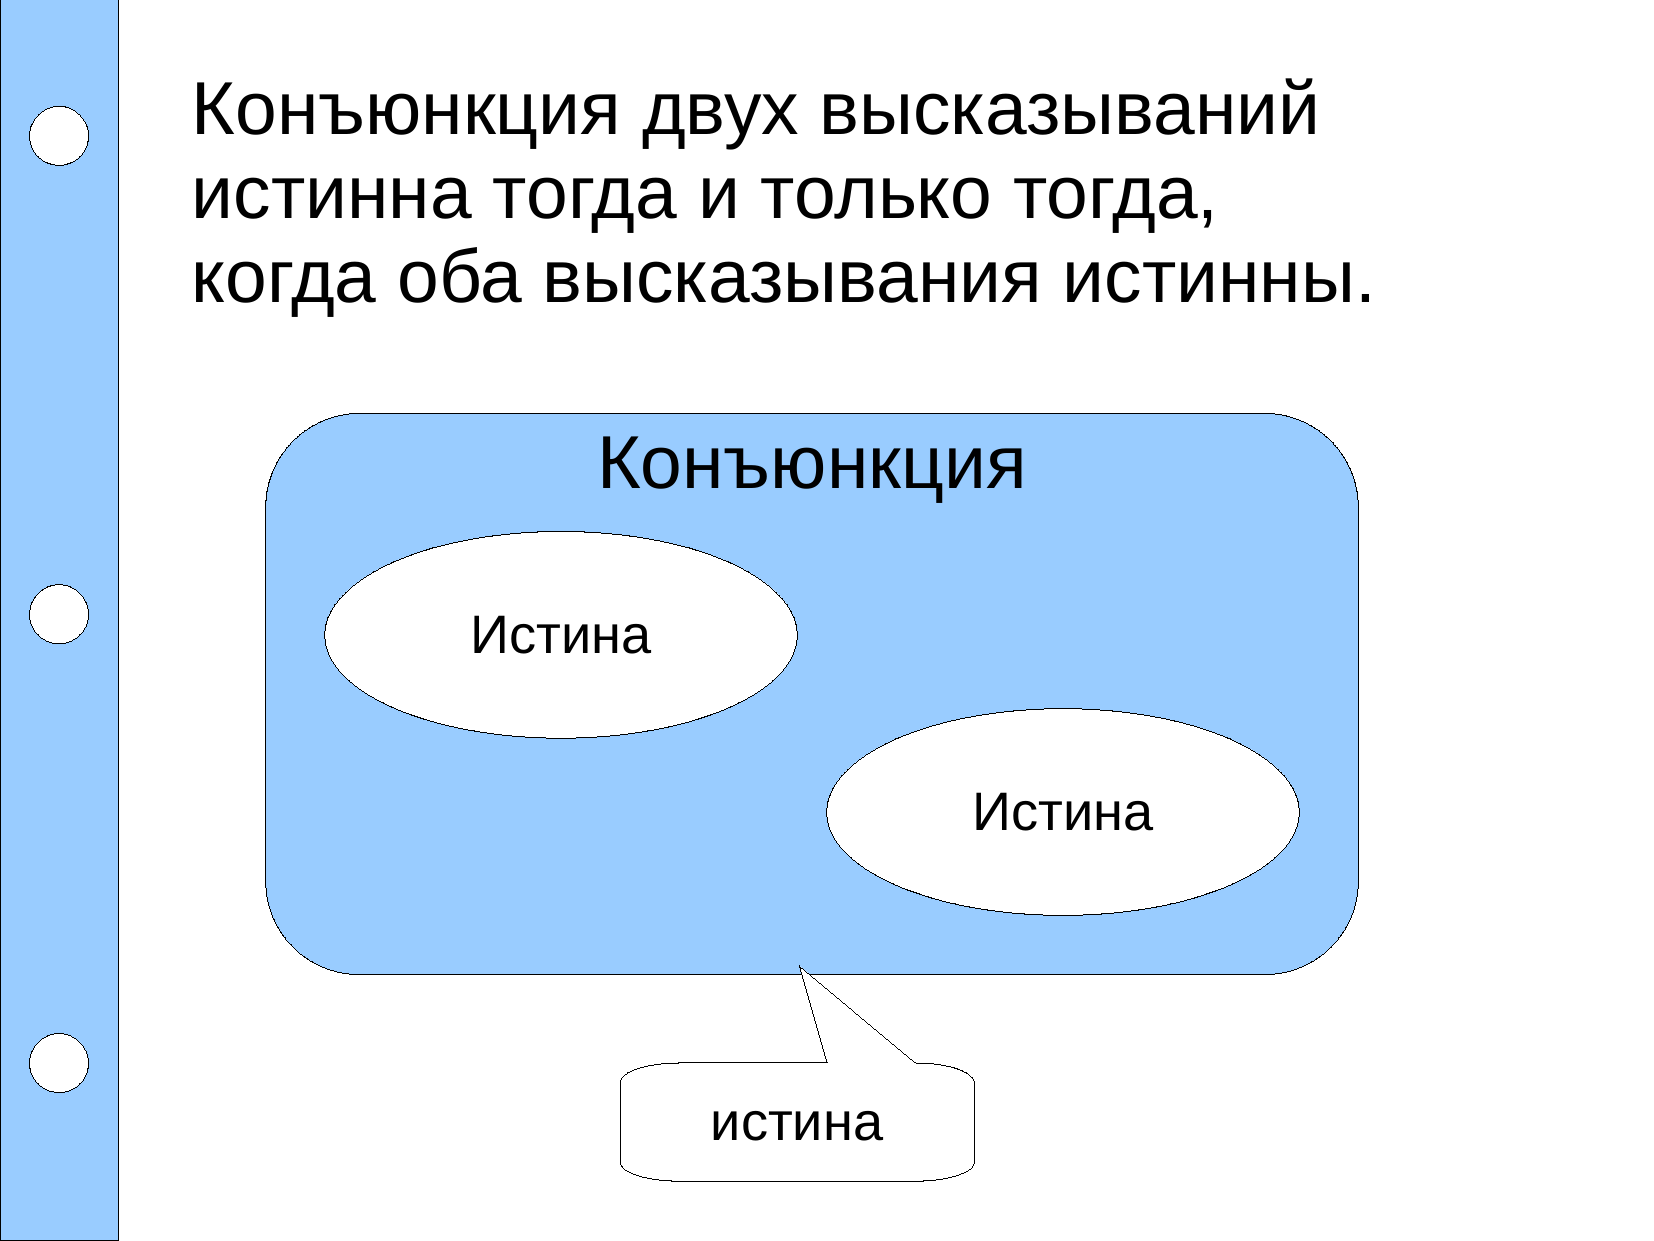

Конъюнкция двух высказываний
истинна тогда и только тогда,
когда оба высказывания истинны.
Конъюнкция
Истина
Истина
истина